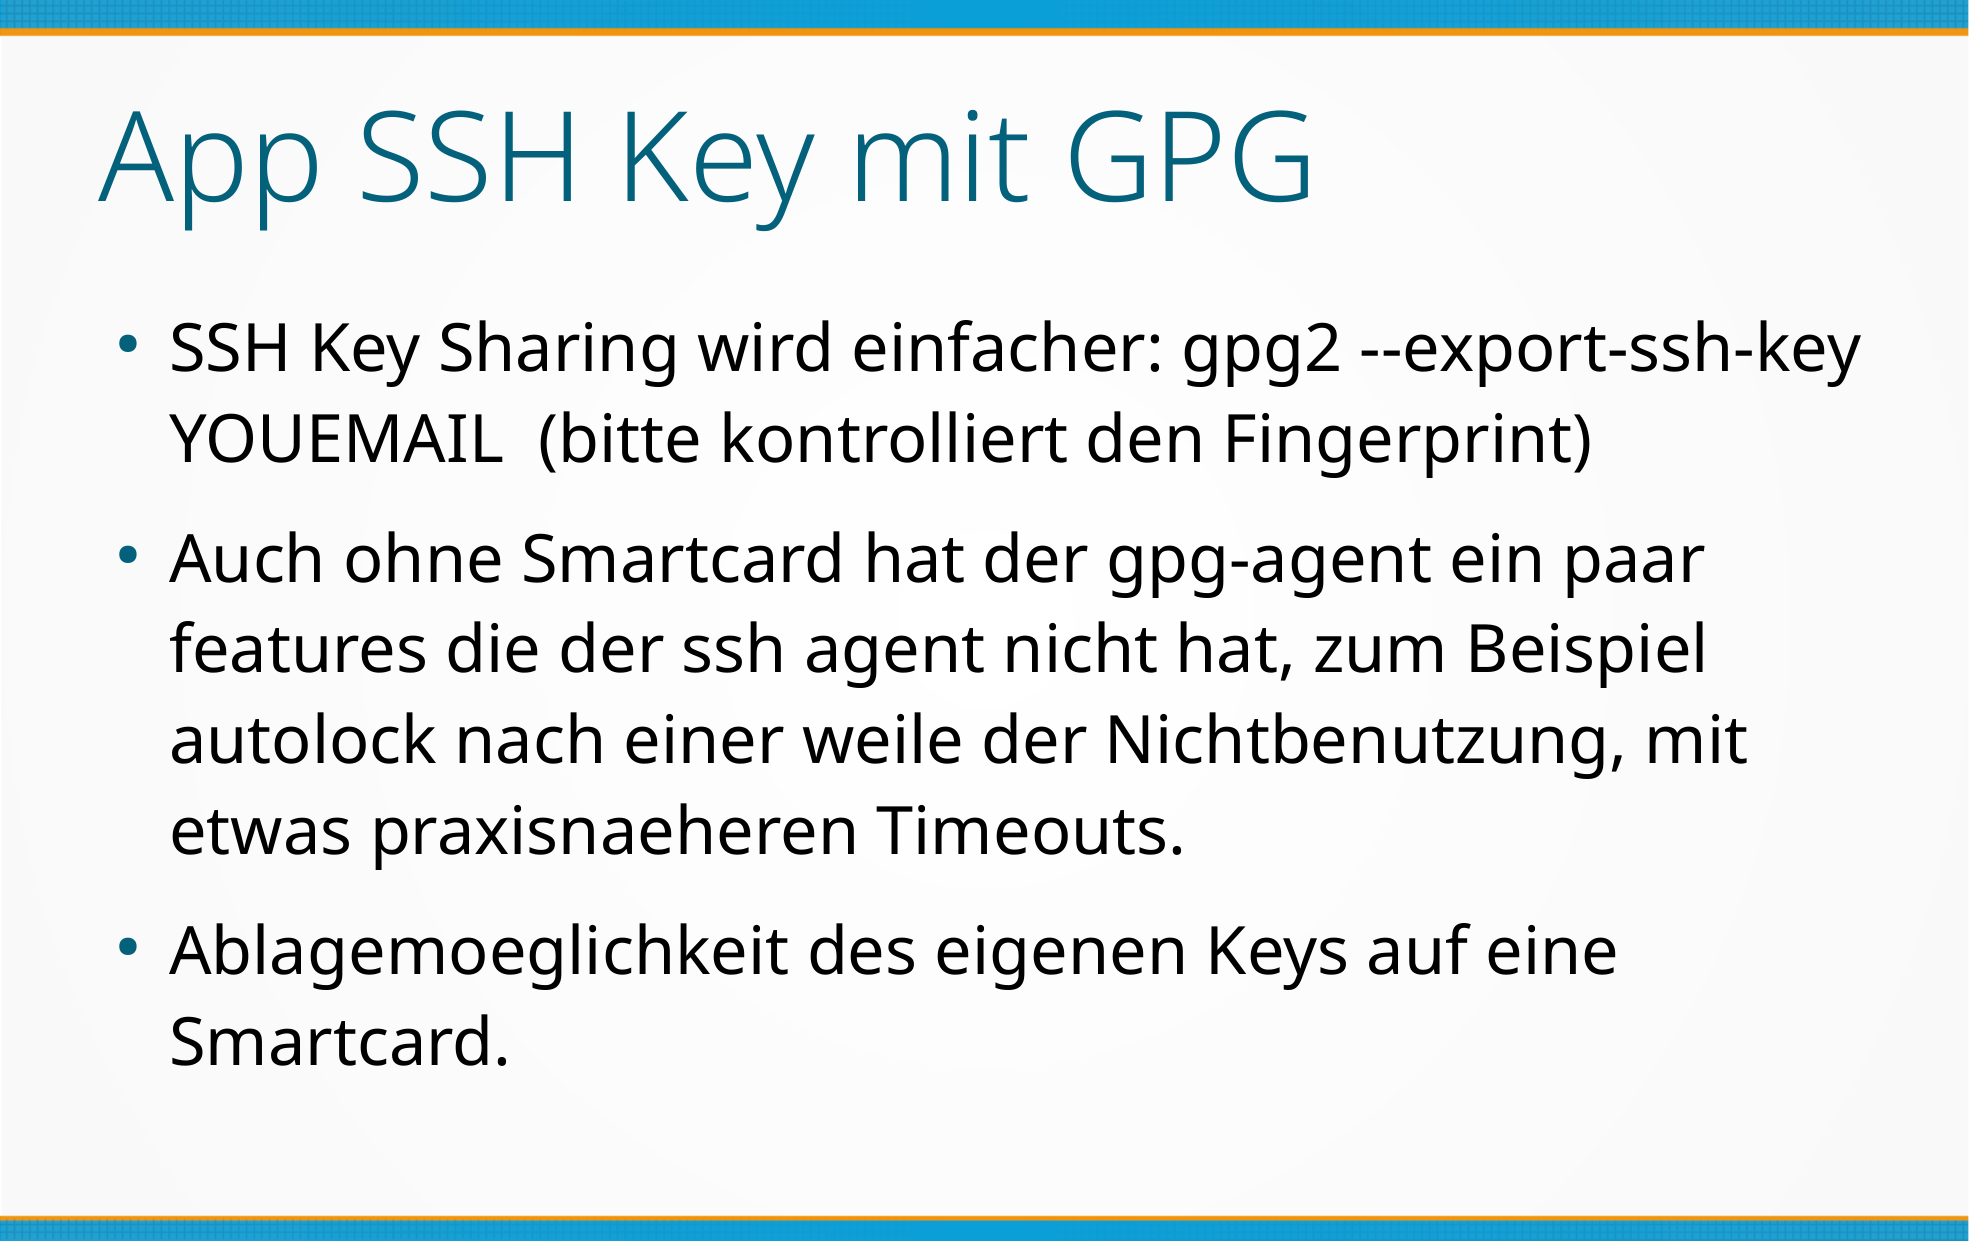

# App SSH Key mit GPG
SSH Key Sharing wird einfacher: gpg2 --export-ssh-key YOUEMAIL (bitte kontrolliert den Fingerprint)
Auch ohne Smartcard hat der gpg-agent ein paar features die der ssh agent nicht hat, zum Beispiel autolock nach einer weile der Nichtbenutzung, mit etwas praxisnaeheren Timeouts.
Ablagemoeglichkeit des eigenen Keys auf eine Smartcard.